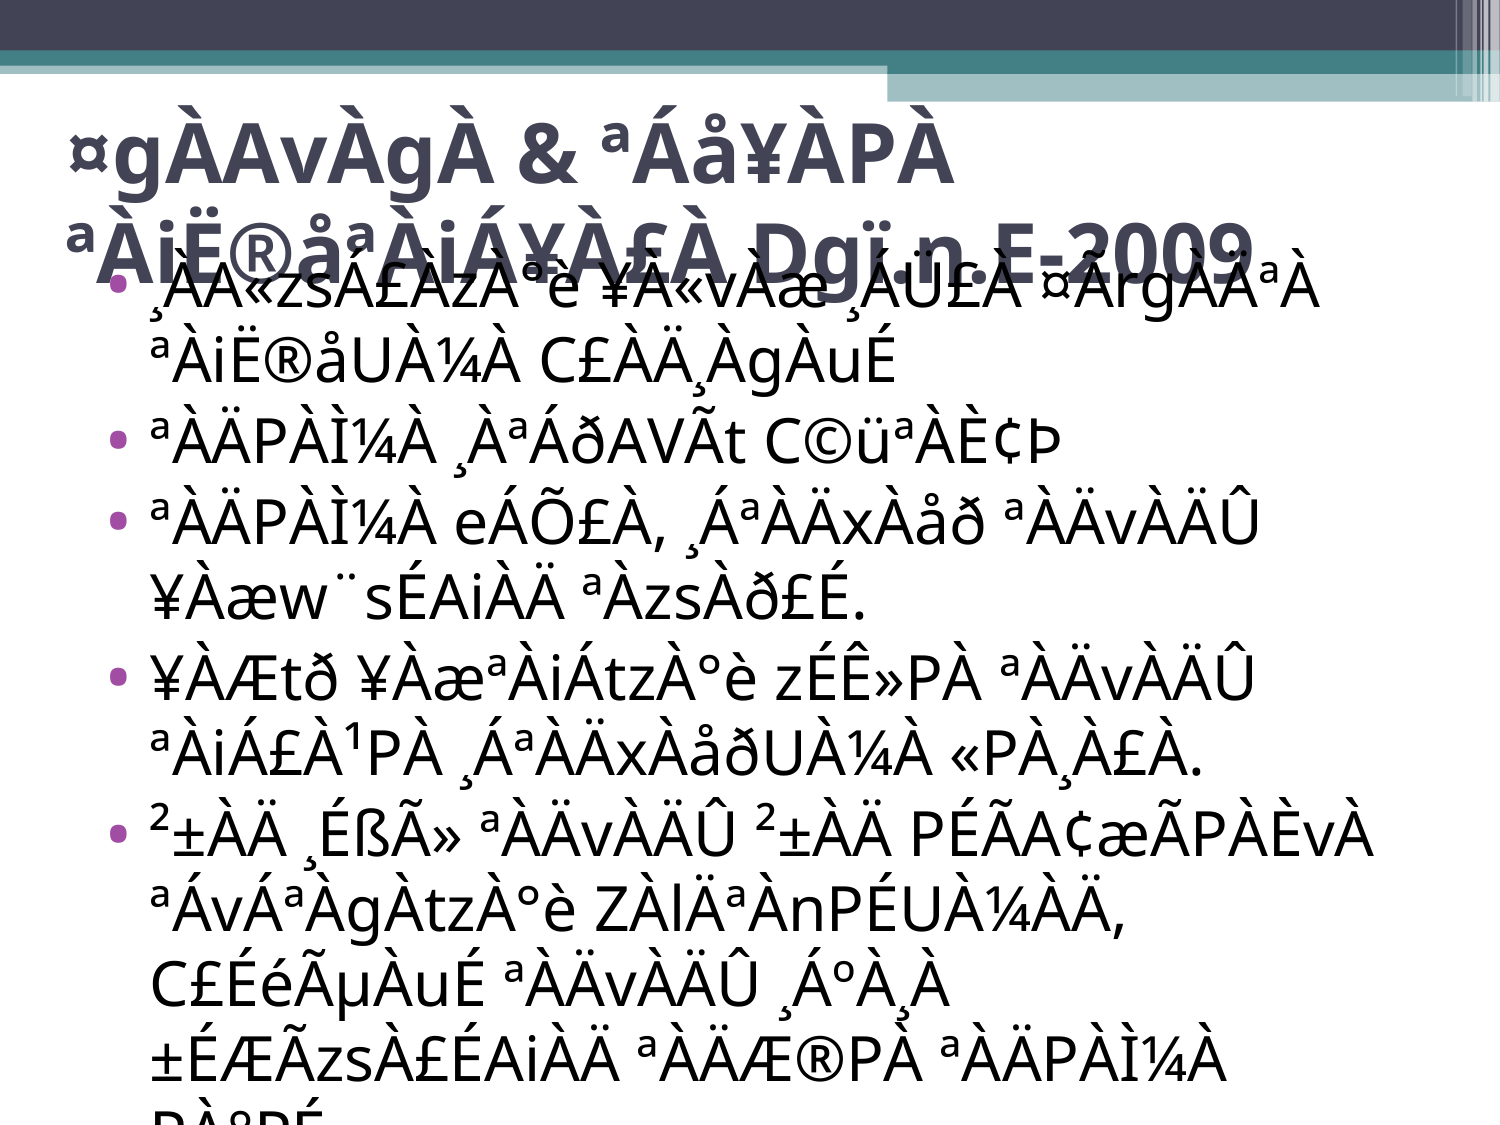

# ¤gÀAvÀgÀ & ªÁå¥ÀPÀ ªÀiË®åªÀiÁ¥À£À Dgï.n.E-2009
¸ÀA«zsÁ£ÀzÀ°è ¥À«vÀæ ¸ÁÜ£À ¤ÃrgÀÄªÀ ªÀiË®åUÀ¼À C£ÀÄ¸ÀgÀuÉ
ªÀÄPÀÌ¼À ¸ÀªÁðAVÃt C©üªÀÈ¢Þ
ªÀÄPÀÌ¼À eÁÕ£À, ¸ÁªÀÄxÀåð ªÀÄvÀÄÛ ¥Àæw¨sÉAiÀÄ ªÀzsÀð£É.
¥ÀÆtð ¥ÀæªÀiÁtzÀ°è zÉÊ»PÀ ªÀÄvÀÄÛ ªÀiÁ£À¹PÀ ¸ÁªÀÄxÀåðUÀ¼À «PÀ¸À£À.
²±ÀÄ ¸ÉßÃ» ªÀÄvÀÄÛ ²±ÀÄ PÉÃA¢æÃPÀÈvÀ ªÁvÁªÀgÀtzÀ°è ZÀlÄªÀnPÉUÀ¼ÀÄ, C£ÉéÃµÀuÉ ªÀÄvÀÄÛ ¸ÁºÀ¸À ±ÉÆÃzsÀ£ÉAiÀÄ ªÀÄÆ®PÀ ªÀÄPÀÌ¼À PÀ°PÉ.
ªÀÄUÀÄ«£À ¨sÀAiÀÄ, DWÁvÀ ºÁUÀÆ DvÀAPÀ ºÉÆÃUÀ¯Ár¸ÀÄªÀÅzÀÄ ªÀÄvÀÄÛ ªÀÄUÀÄ ªÀÄÄPÀÛªÁV vÀ£Àß C©ü¥ÁæAiÀÄªÀ£ÀÄß ªÀåPÀÛ¥Àr¸ÀÄªÀÅzÀPÉÌ £ÉgÀªÀÅ.